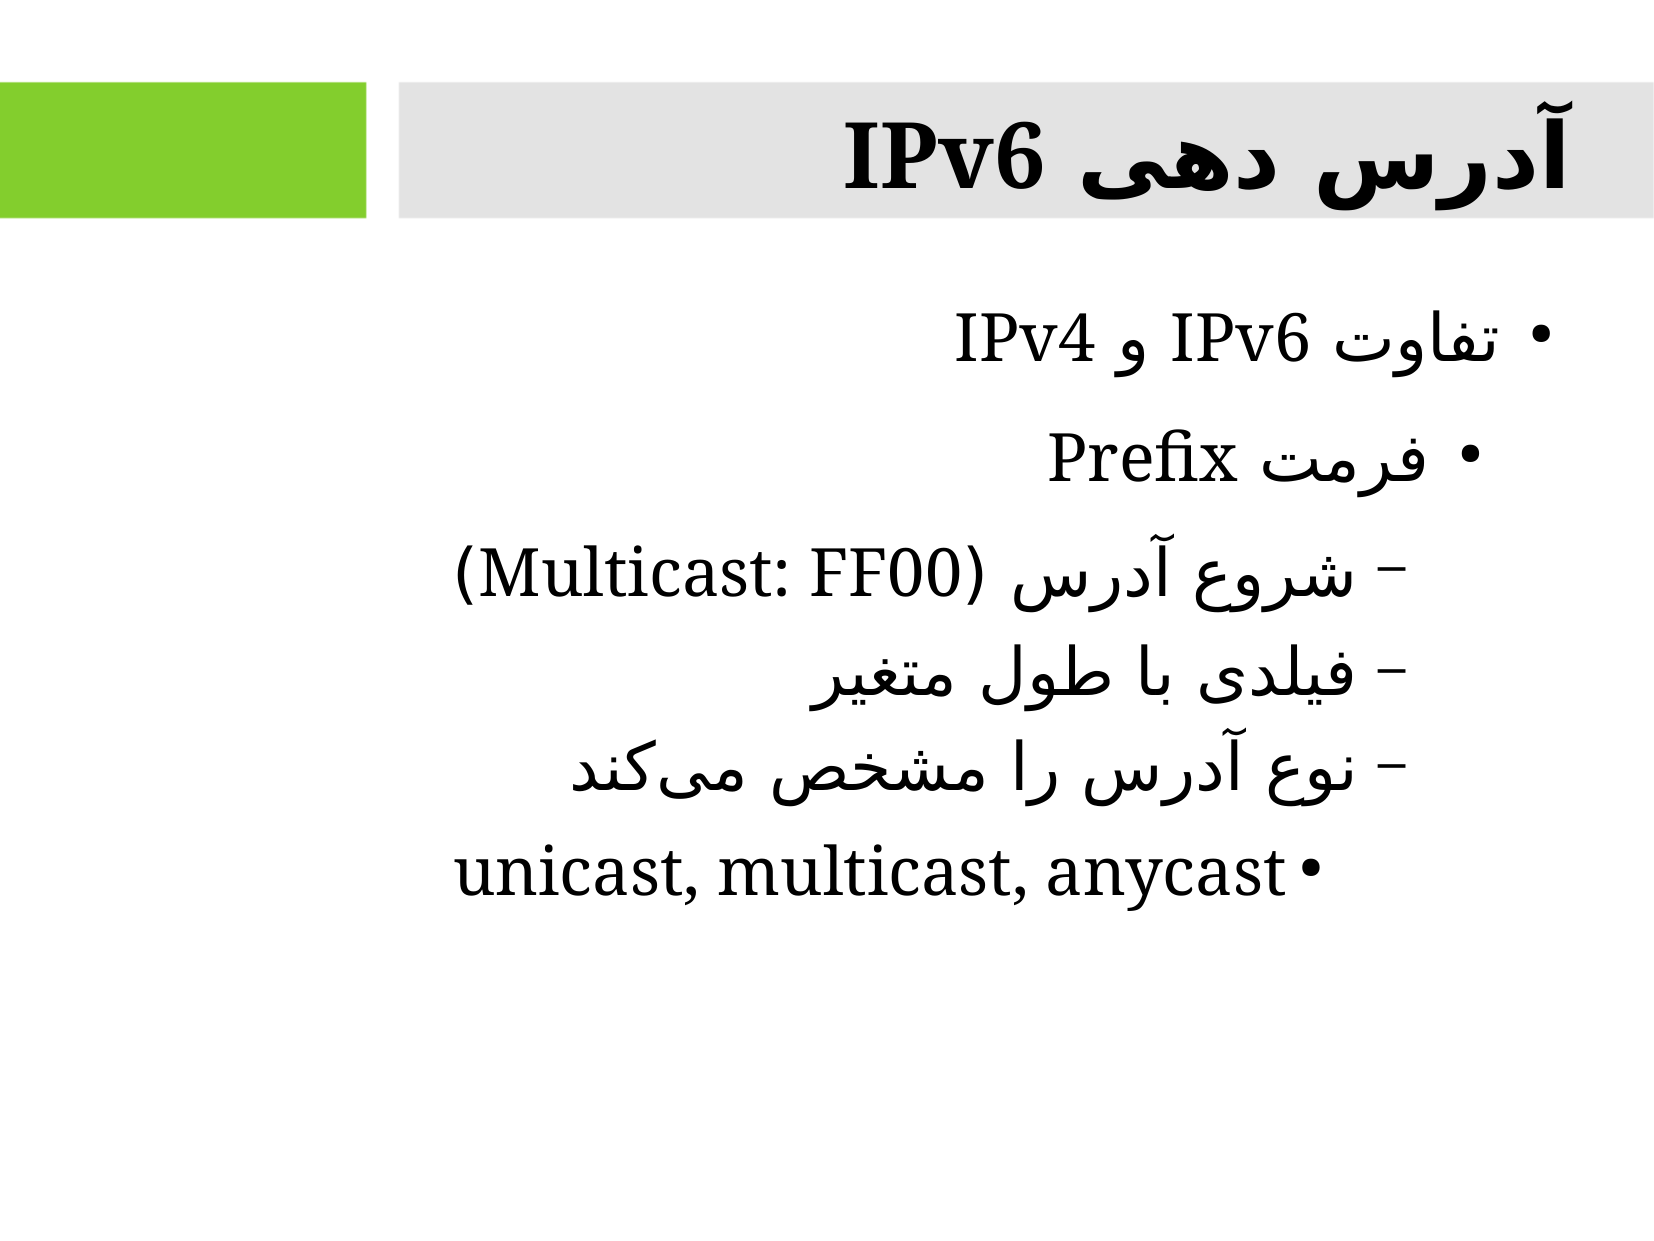

# آدرس دهی IPv6
تفاوت IPv6 و IPv4
فرمت Prefix
شروع آدرس (Multicast: FF00)
فیلدی با طول متغیر
نوع آدرس را مشخص می‌کند
unicast, multicast, anycast